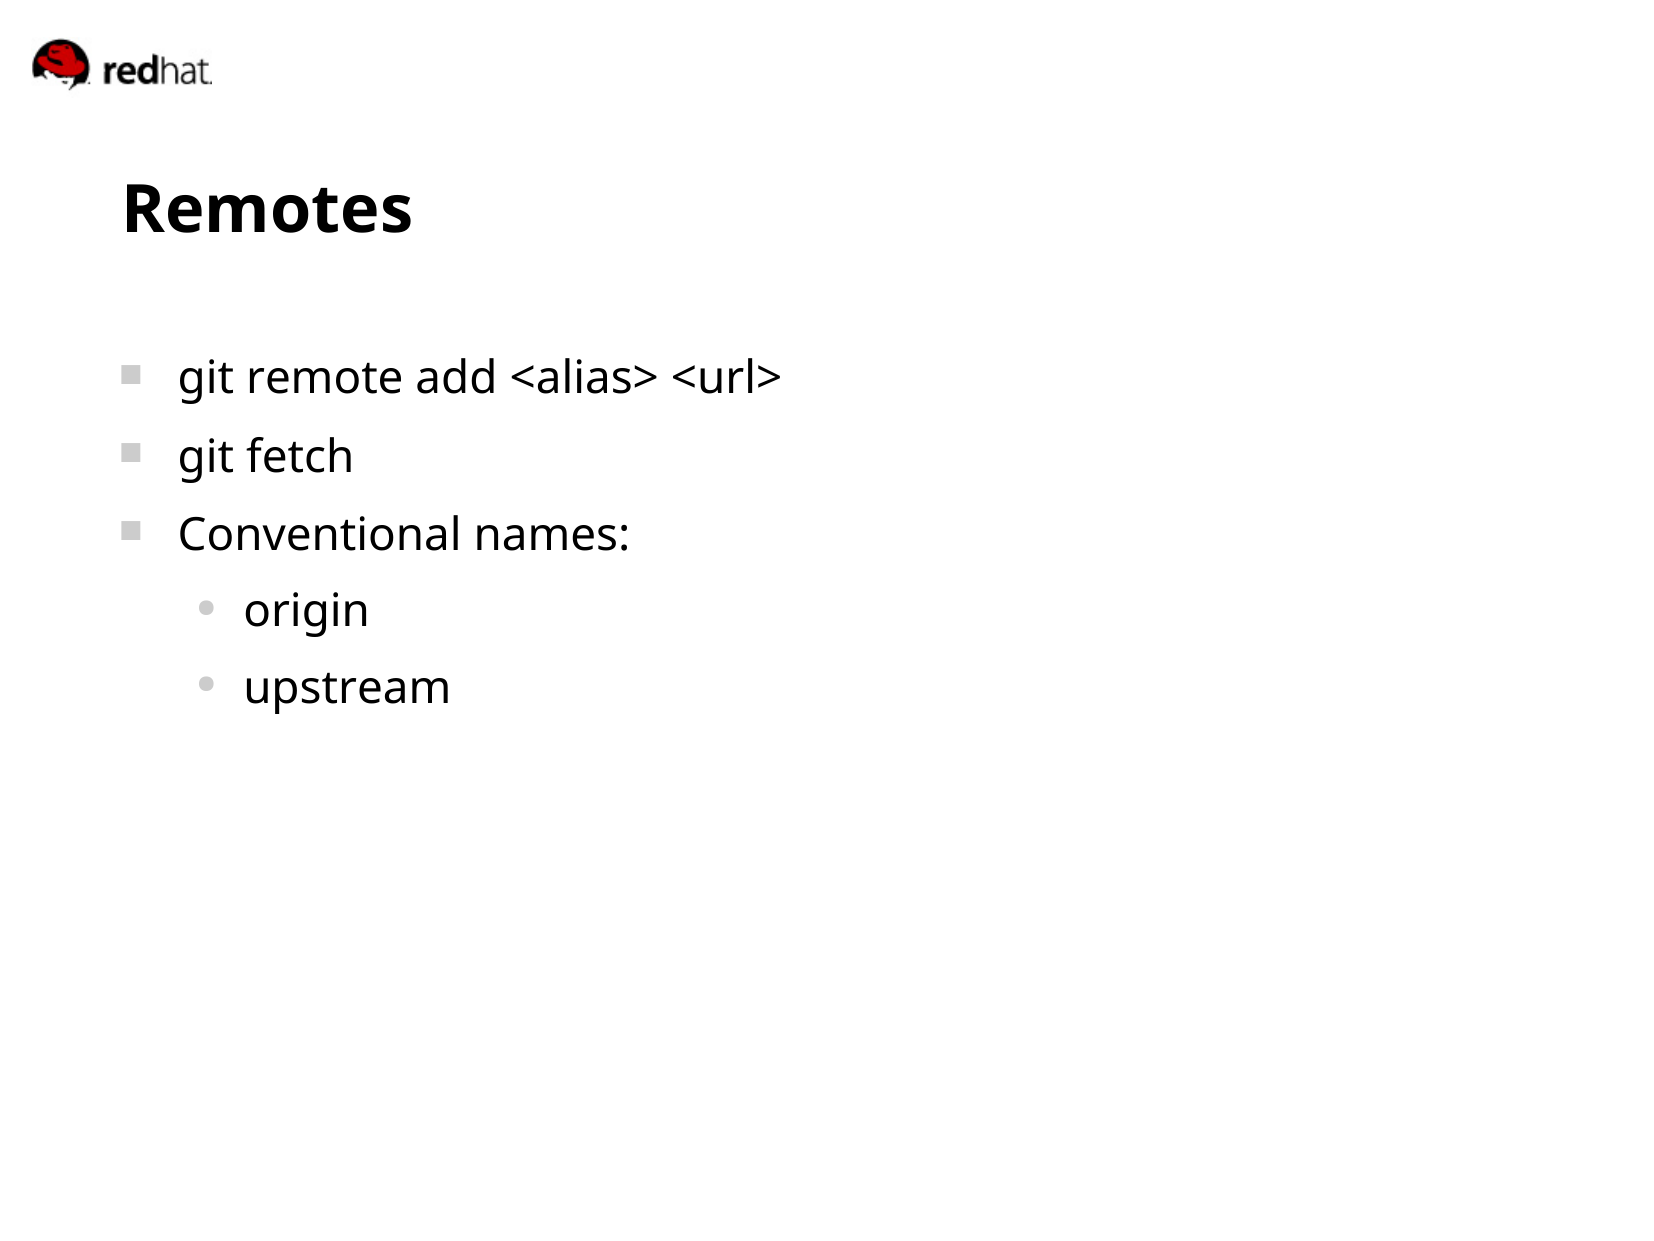

# Remotes
git remote add <alias> <url>
git fetch
Conventional names:
origin
upstream